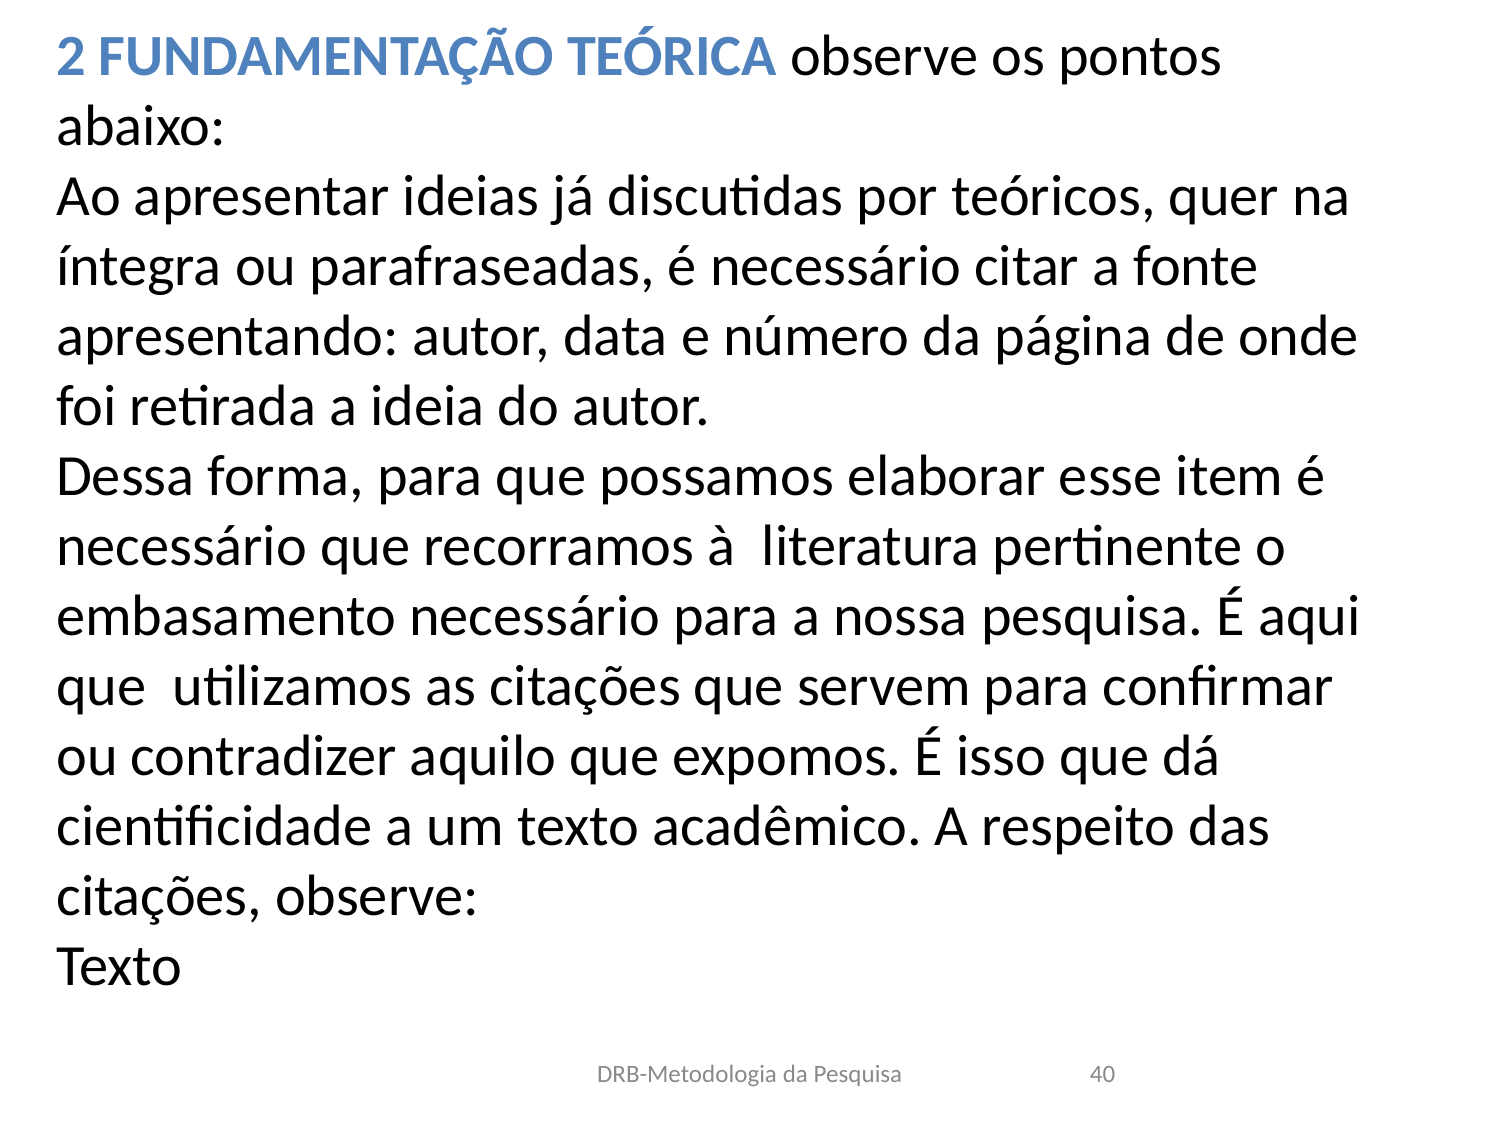

2 FUNDAMENTAÇÃO TEÓRICA observe os pontos abaixo:
Ao apresentar ideias já discutidas por teóricos, quer na íntegra ou parafraseadas, é necessário citar a fonte apresentando: autor, data e número da página de onde foi retirada a ideia do autor.
Dessa forma, para que possamos elaborar esse item é necessário que recorramos à literatura pertinente o embasamento necessário para a nossa pesquisa. É aqui que utilizamos as citações que servem para confirmar ou contradizer aquilo que expomos. É isso que dá cientificidade a um texto acadêmico. A respeito das citações, observe:
Texto
DRB-Metodologia da Pesquisa